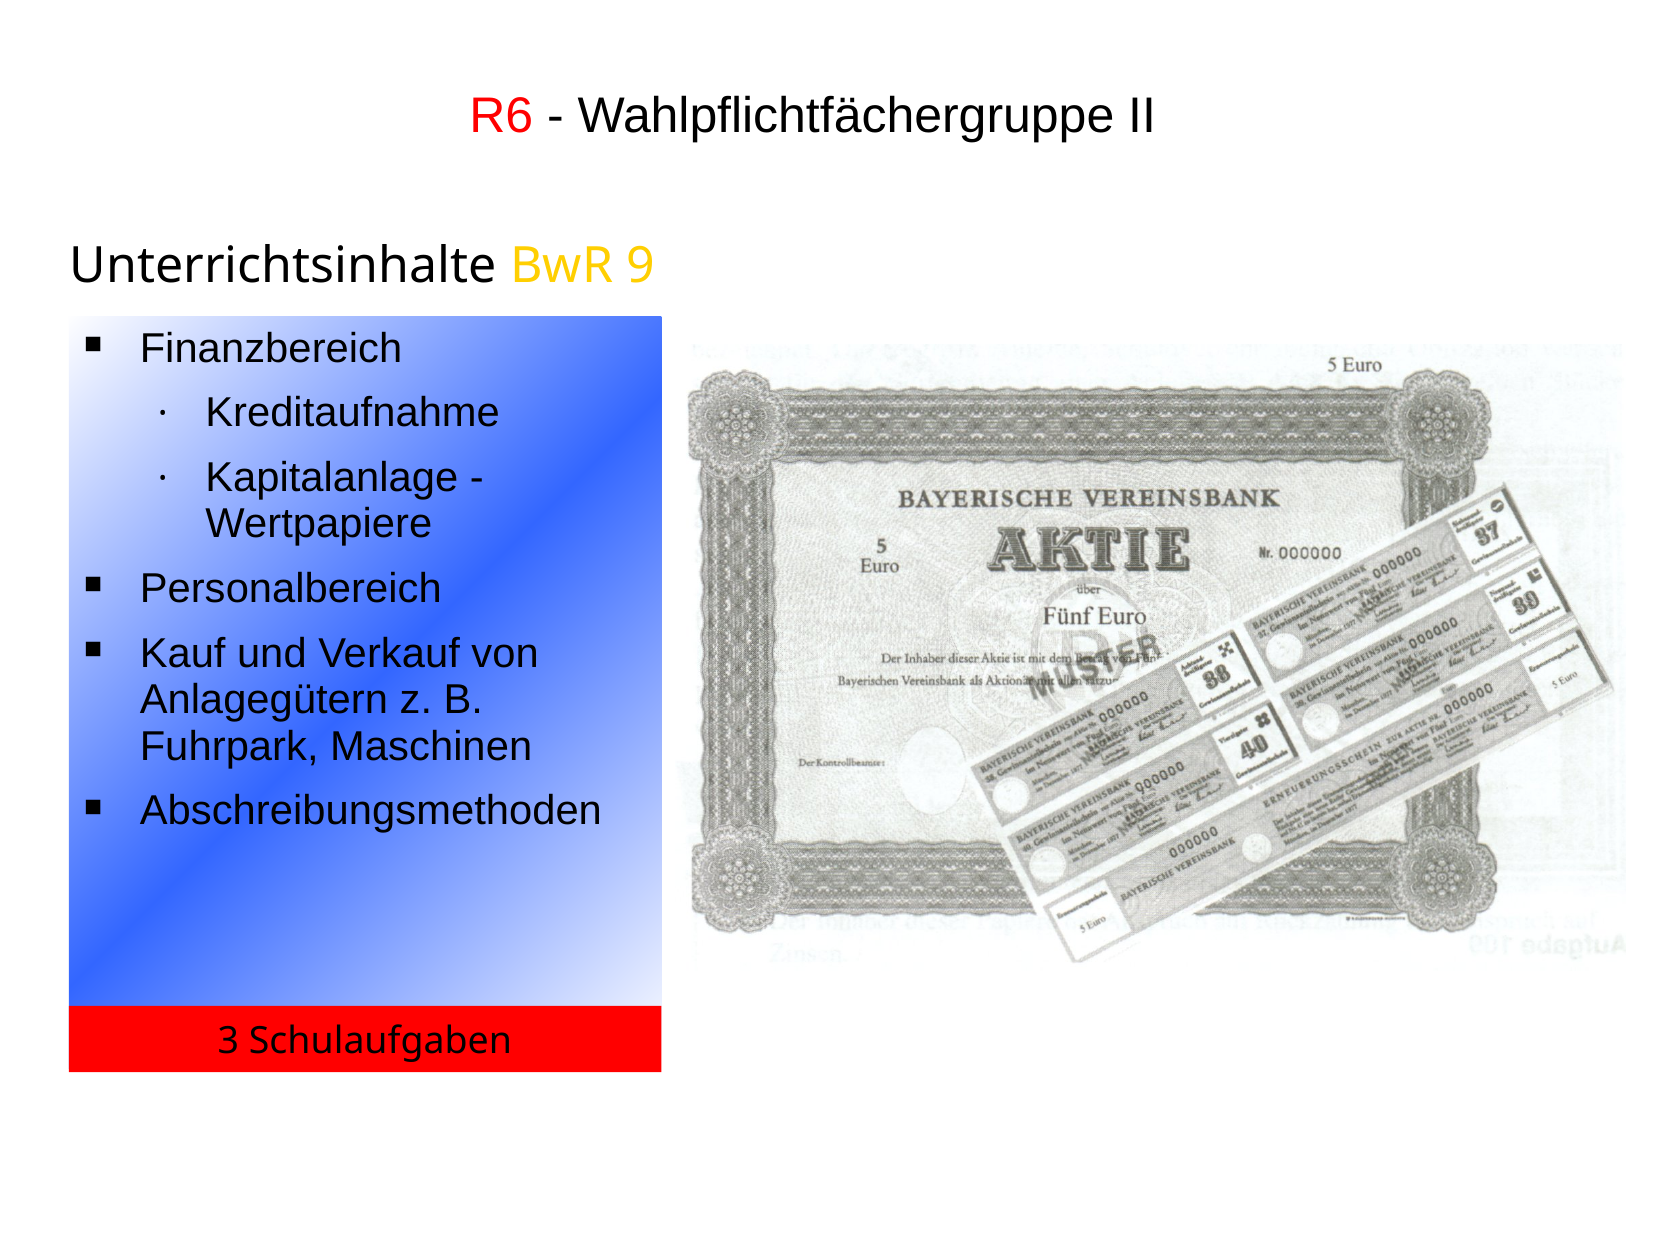

R6 - Wahlpflichtfächergruppe II
Unterrichtsinhalte BwR 9
# Finanzbereich
Kreditaufnahme
Kapitalanlage - Wertpapiere
Personalbereich
Kauf und Verkauf von Anlagegütern z. B. Fuhrpark, Maschinen
Abschreibungsmethoden
3 Schulaufgaben